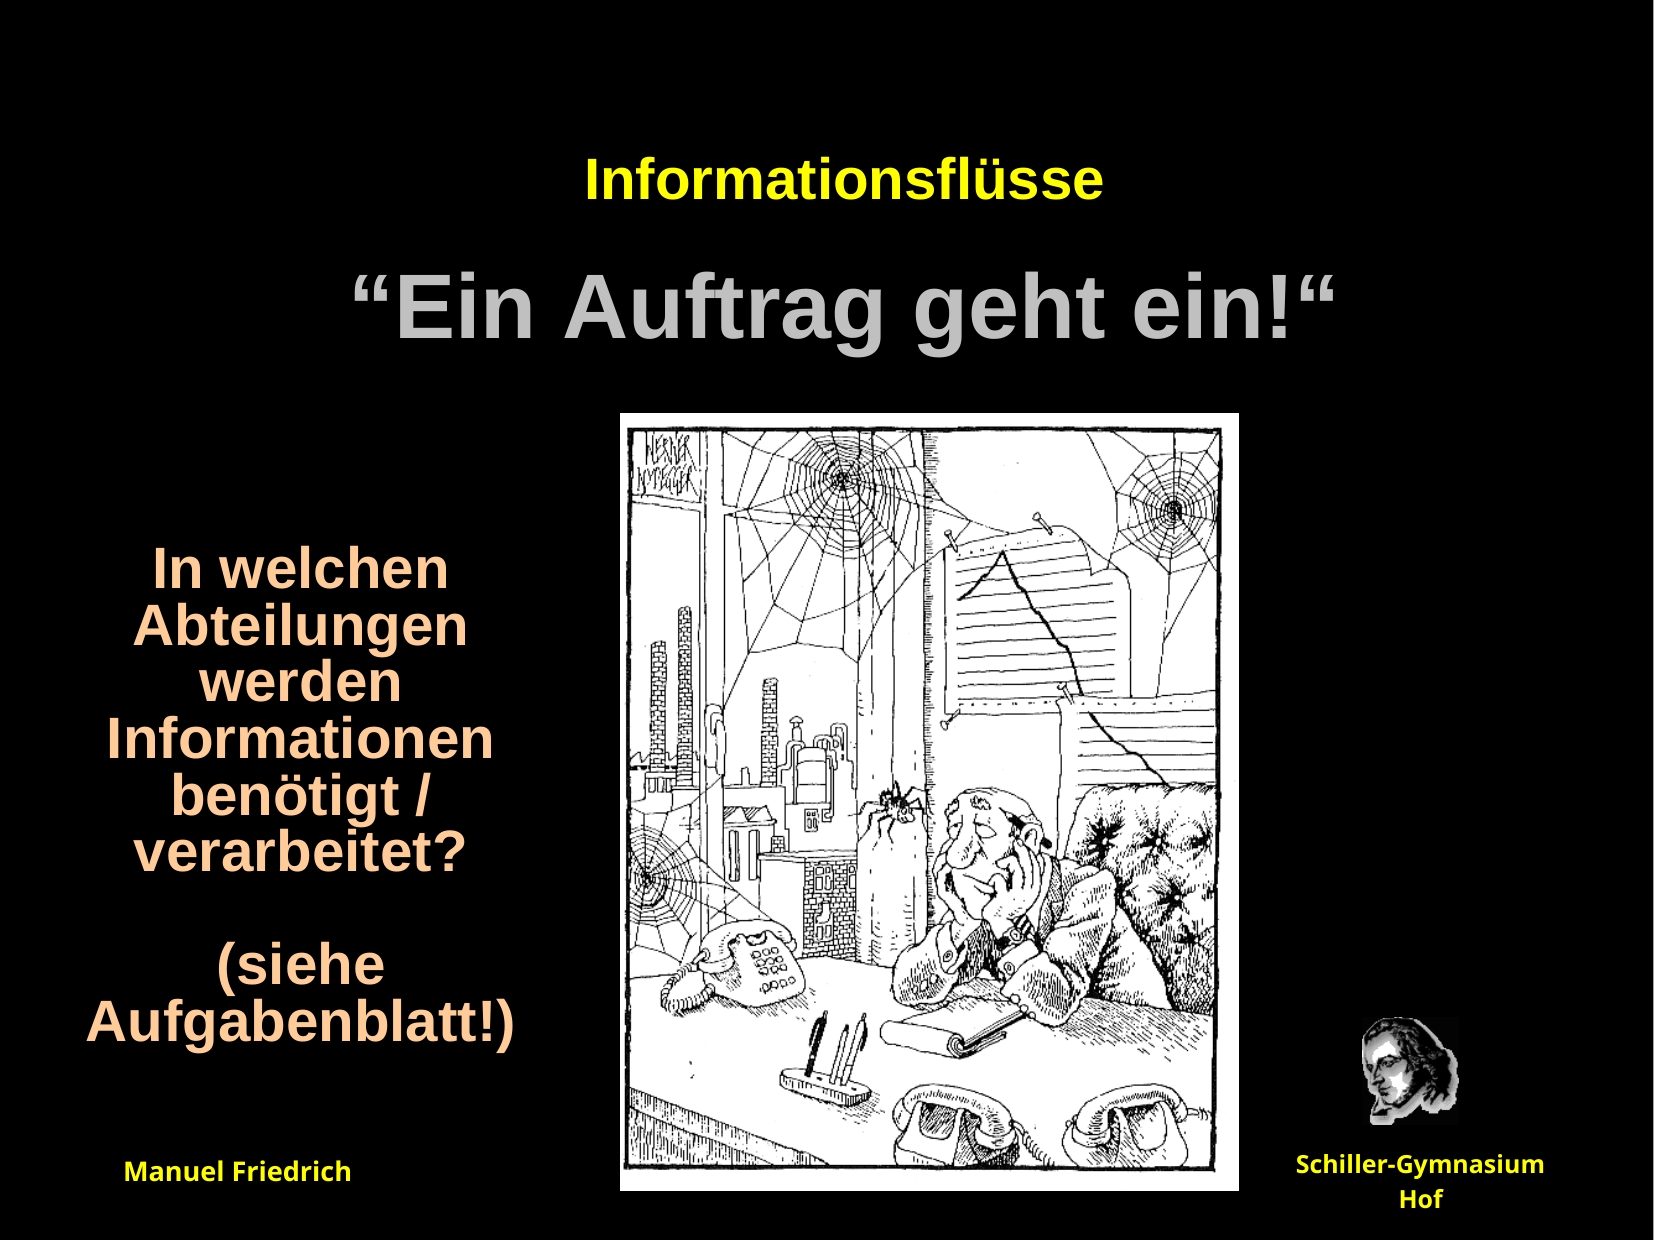

Informationsflüsse
“Ein Auftrag geht ein!“
In welchen
Abteilungen werden Informationen benötigt / verarbeitet?
(siehe Aufgabenblatt!)
Schiller-Gymnasium
Hof
Manuel Friedrich